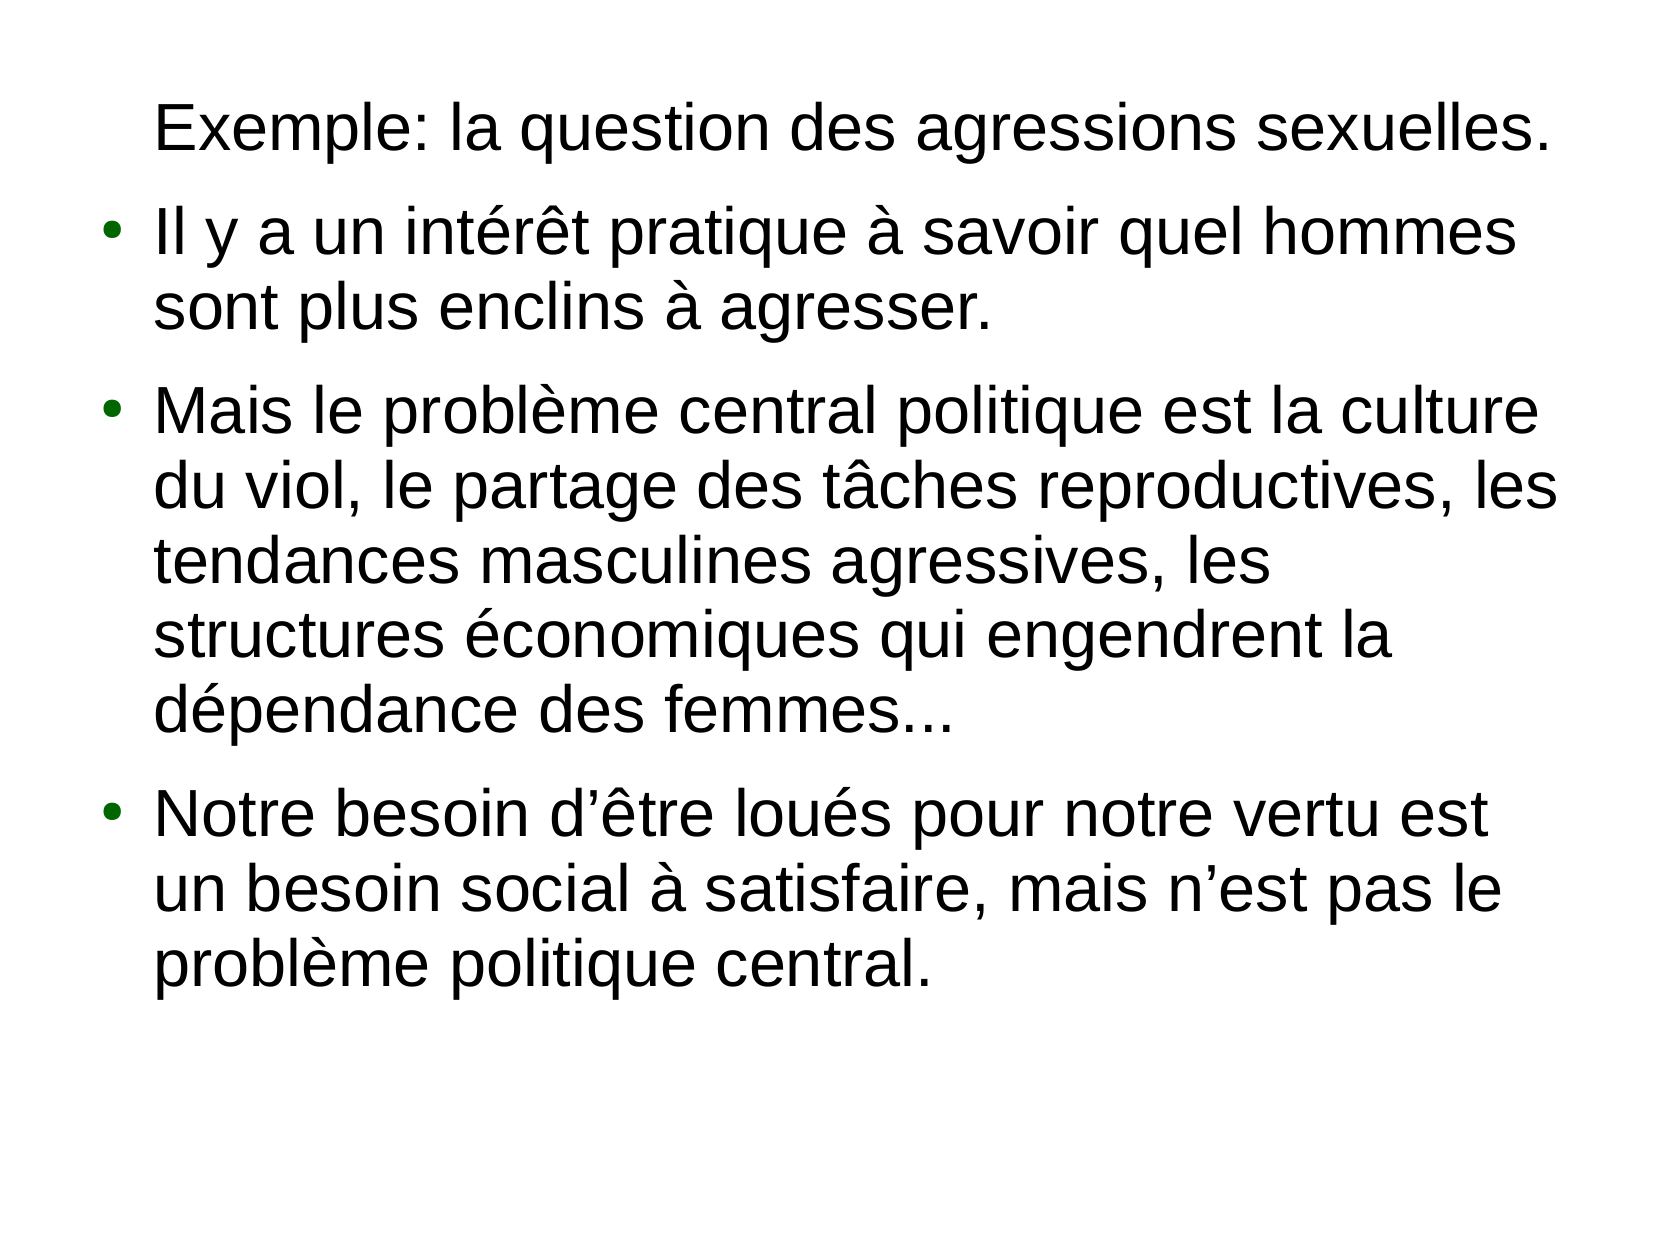

# Exemple: la question des agressions sexuelles.
Il y a un intérêt pratique à savoir quel hommes sont plus enclins à agresser.
Mais le problème central politique est la culture du viol, le partage des tâches reproductives, les tendances masculines agressives, les structures économiques qui engendrent la dépendance des femmes...
Notre besoin d’être loués pour notre vertu est un besoin social à satisfaire, mais n’est pas le problème politique central.